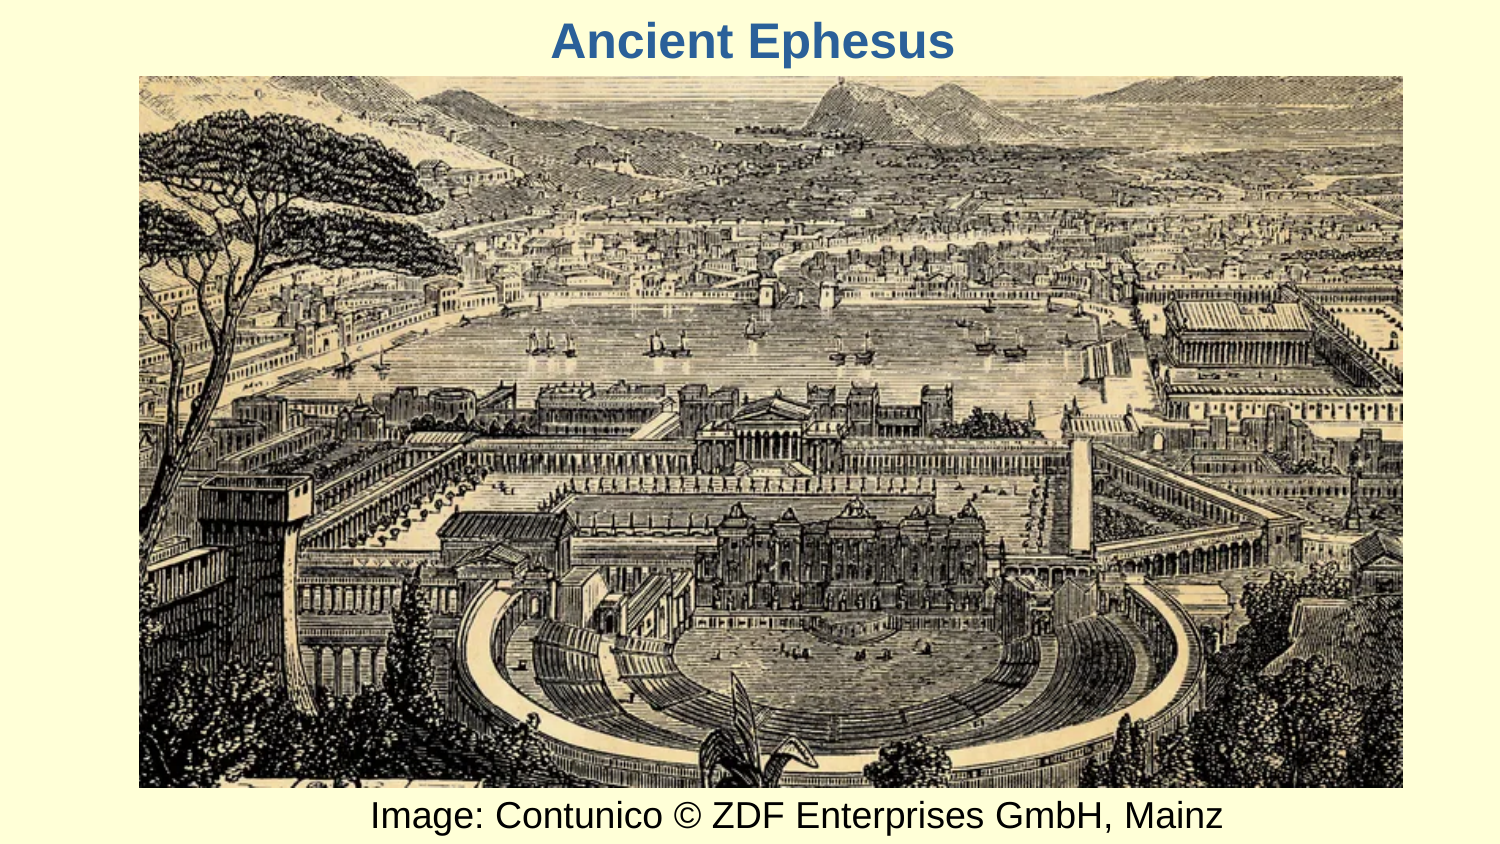

Ancient Ephesus
Image: Contunico © ZDF Enterprises GmbH, Mainz